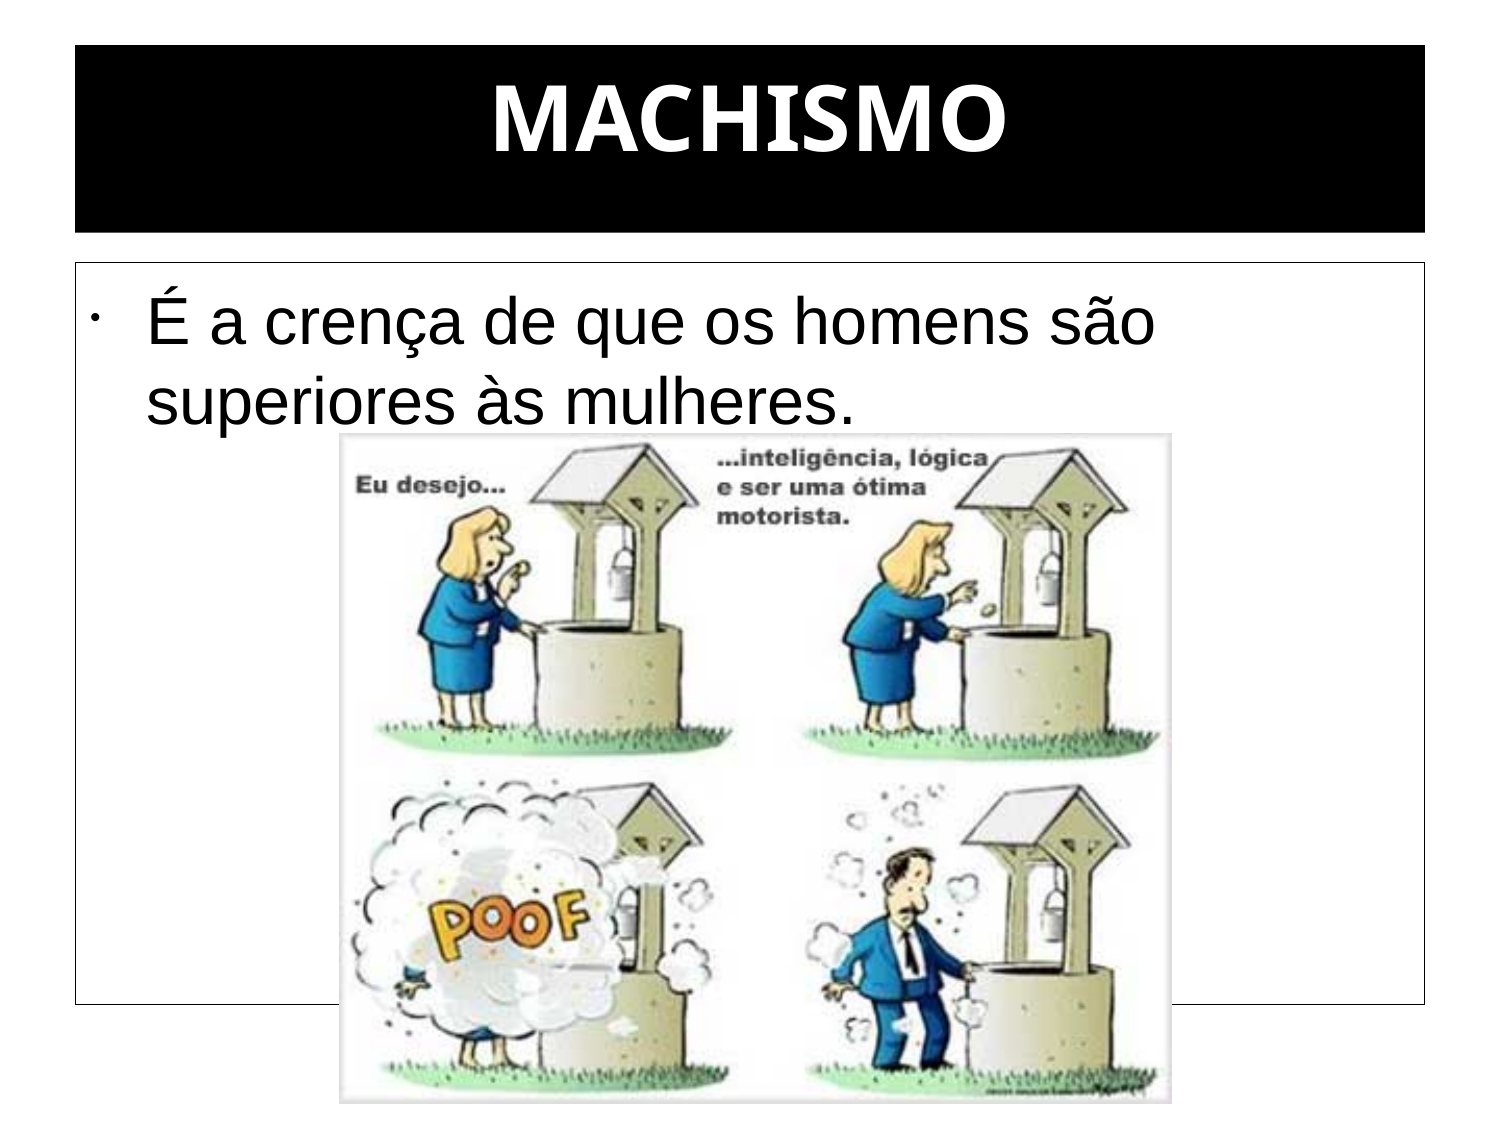

# MACHISMO
É a crença de que os homens são superiores às mulheres.